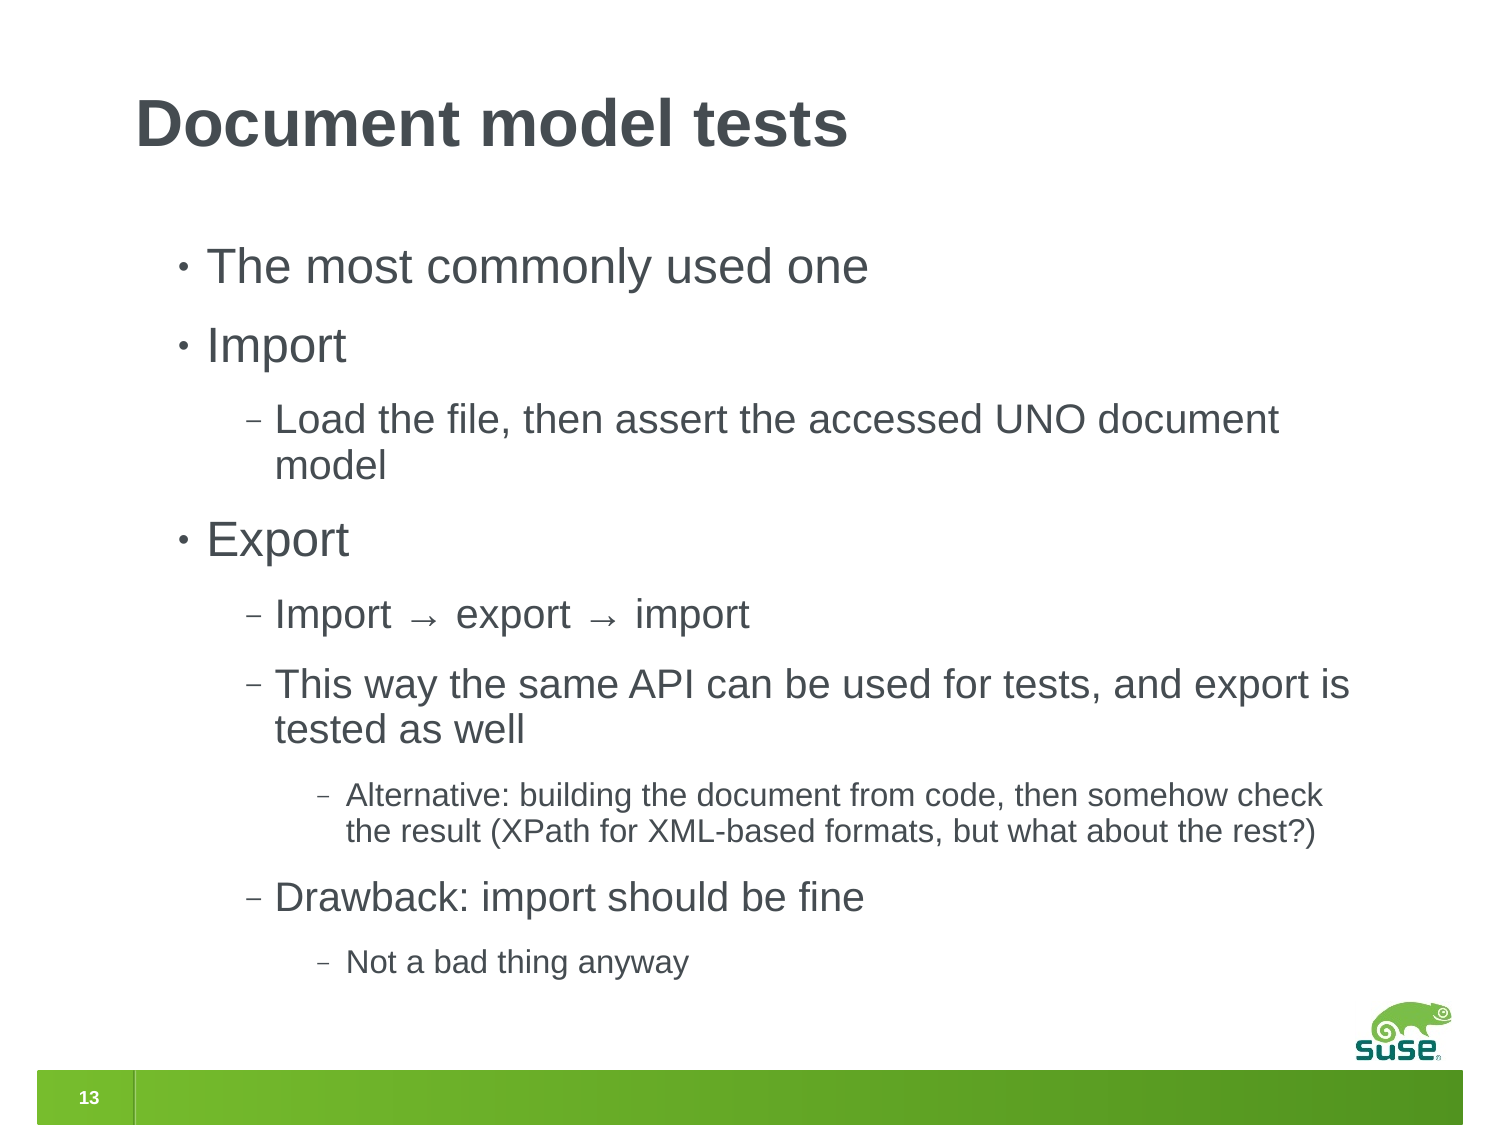

# Document model tests
The most commonly used one
Import
Load the file, then assert the accessed UNO document model
Export
Import → export → import
This way the same API can be used for tests, and export is tested as well
Alternative: building the document from code, then somehow check the result (XPath for XML-based formats, but what about the rest?)
Drawback: import should be fine
Not a bad thing anyway